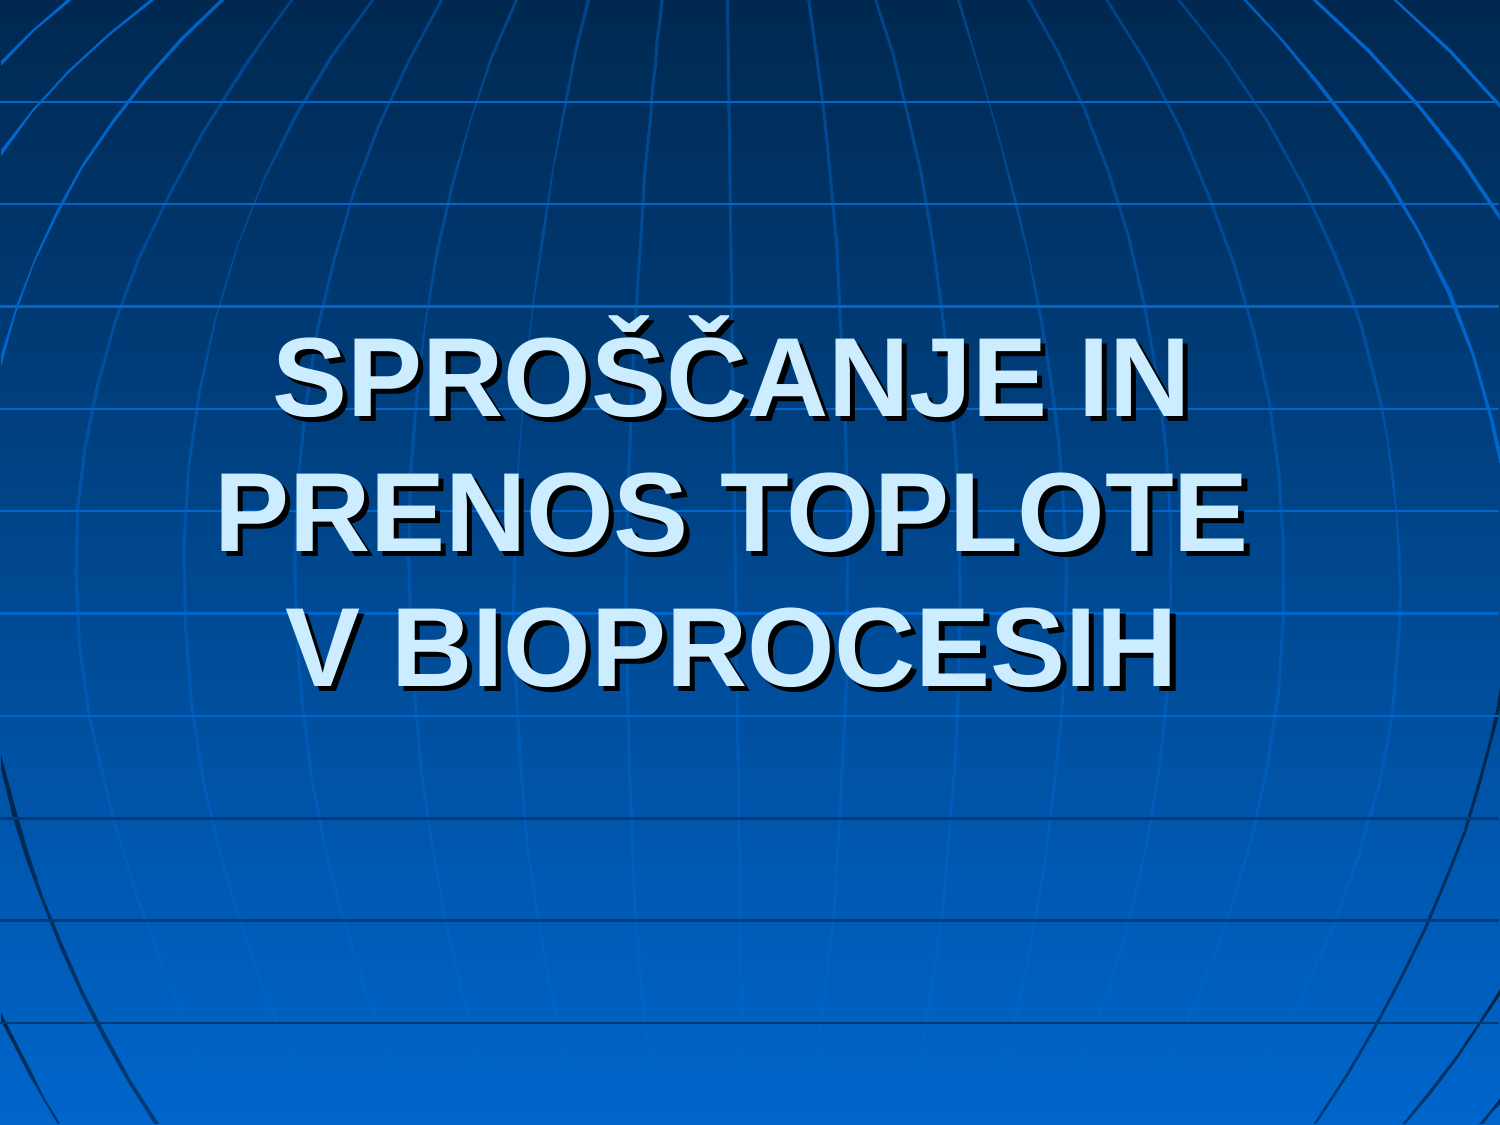

# SPROŠČANJE IN PRENOS TOPLOTE V BIOPROCESIH